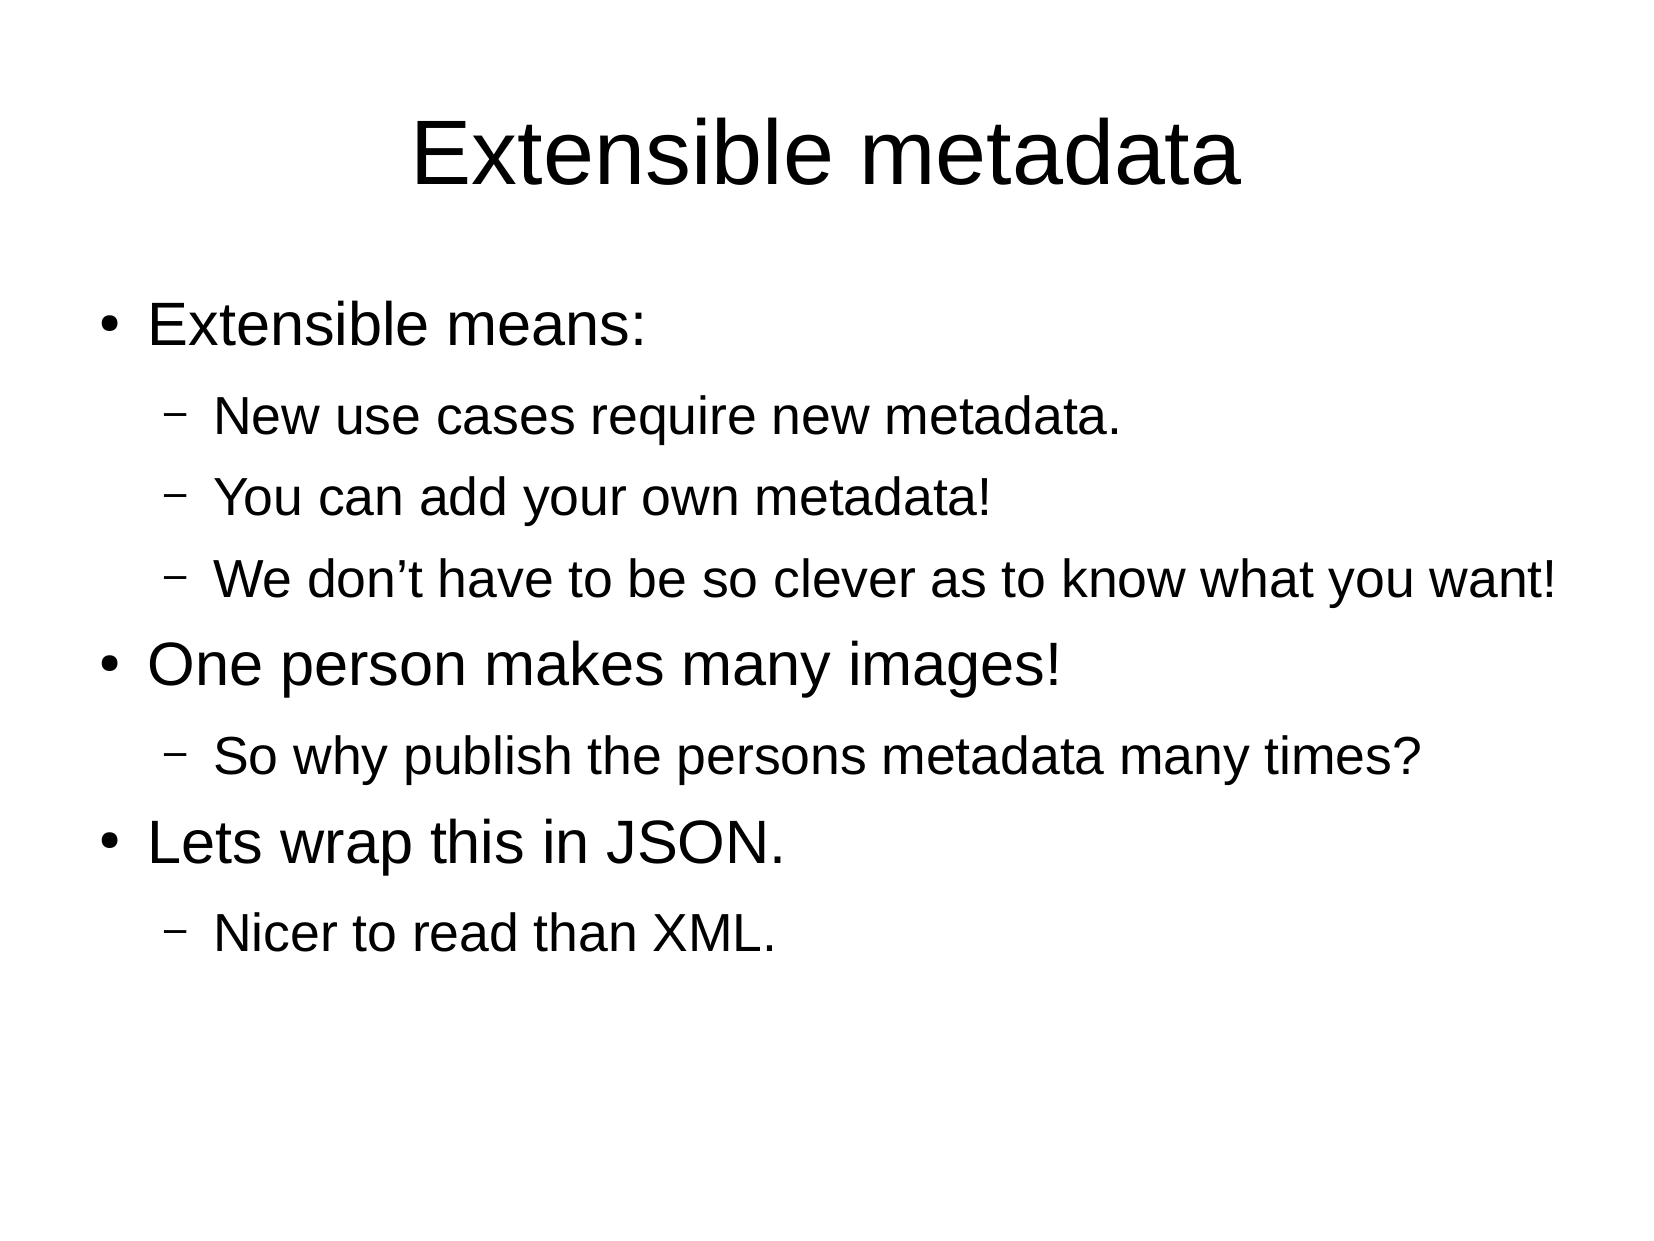

# Extensible metadata
Extensible means:
New use cases require new metadata.
You can add your own metadata!
We don’t have to be so clever as to know what you want!
One person makes many images!
So why publish the persons metadata many times?
Lets wrap this in JSON.
Nicer to read than XML.